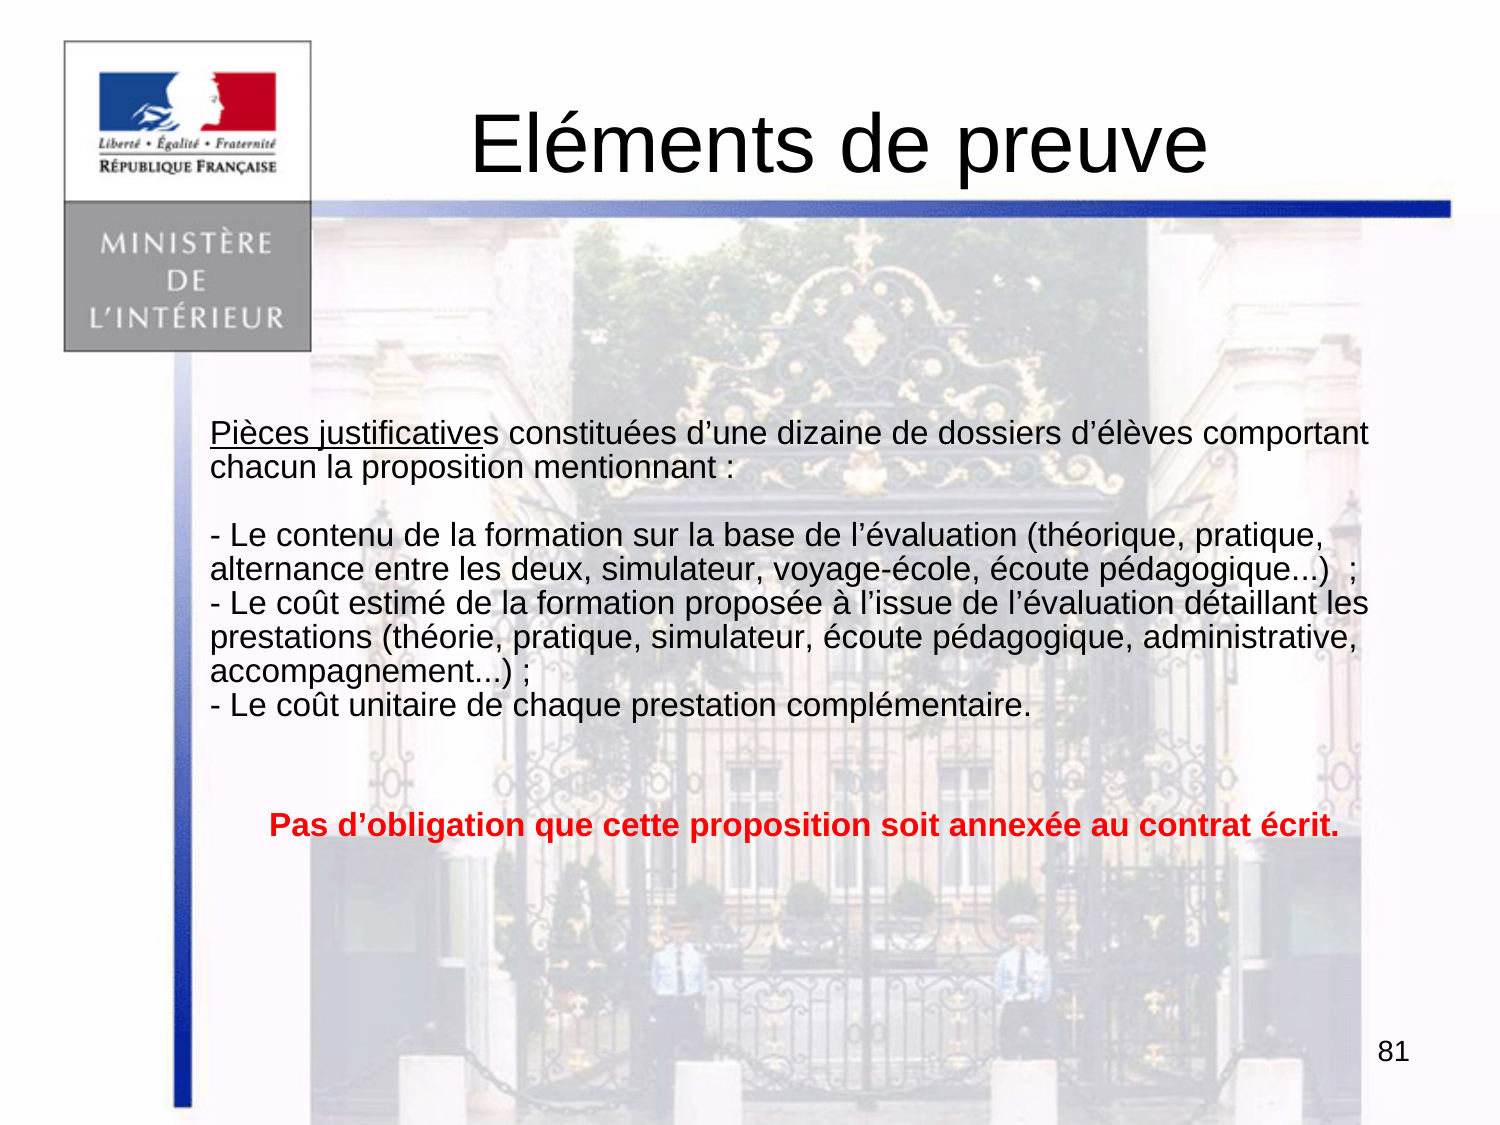

# Eléments de preuve
Pièces justificatives constituées d’une dizaine de dossiers d’élèves comportant
chacun la proposition mentionnant :
- Le contenu de la formation sur la base de l’évaluation (théorique, pratique,
alternance entre les deux, simulateur, voyage-école, écoute pédagogique...) ;
- Le coût estimé de la formation proposée à l’issue de l’évaluation détaillant les
prestations (théorie, pratique, simulateur, écoute pédagogique, administrative,
accompagnement...) ;
- Le coût unitaire de chaque prestation complémentaire.
Pas d’obligation que cette proposition soit annexée au contrat écrit.